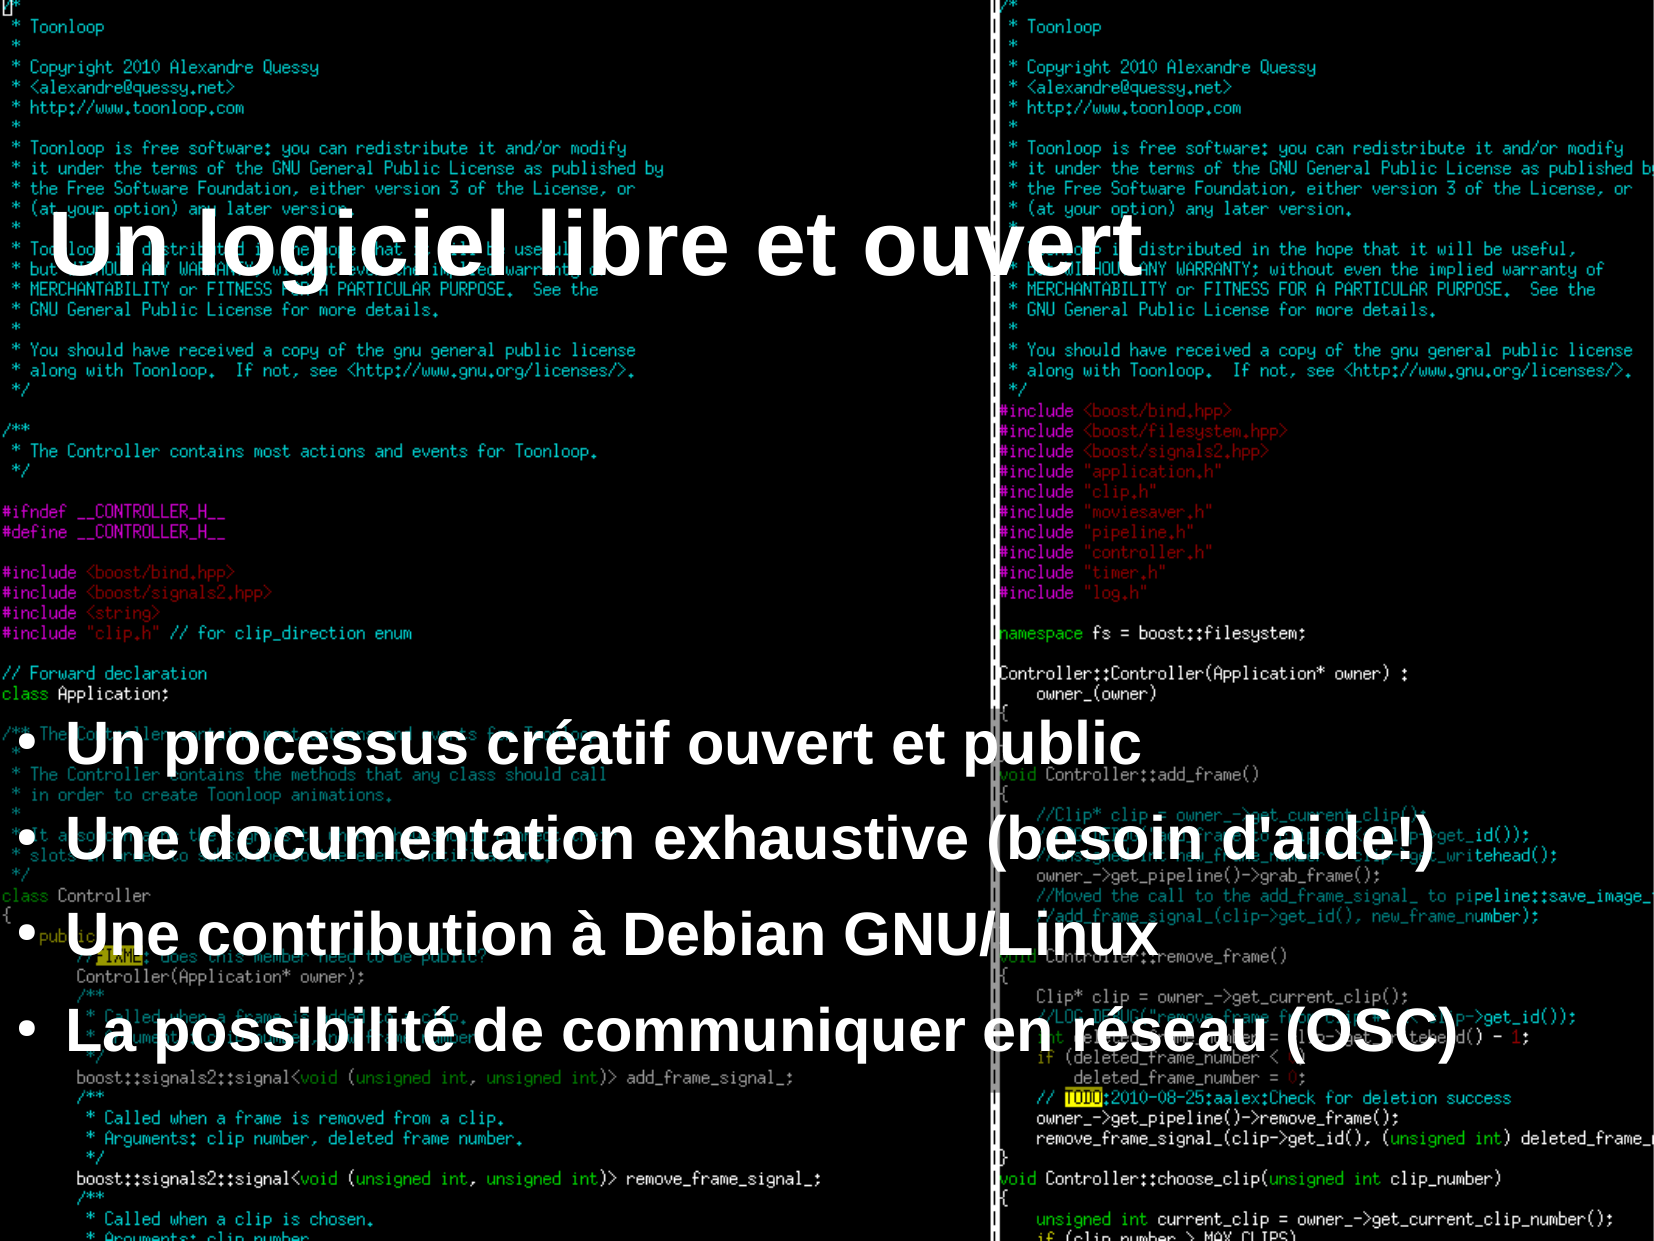

# Un logiciel libre et ouvert
Un processus créatif ouvert et public
Une documentation exhaustive (besoin d'aide!)
Une contribution à Debian GNU/Linux
La possibilité de communiquer en réseau (OSC)